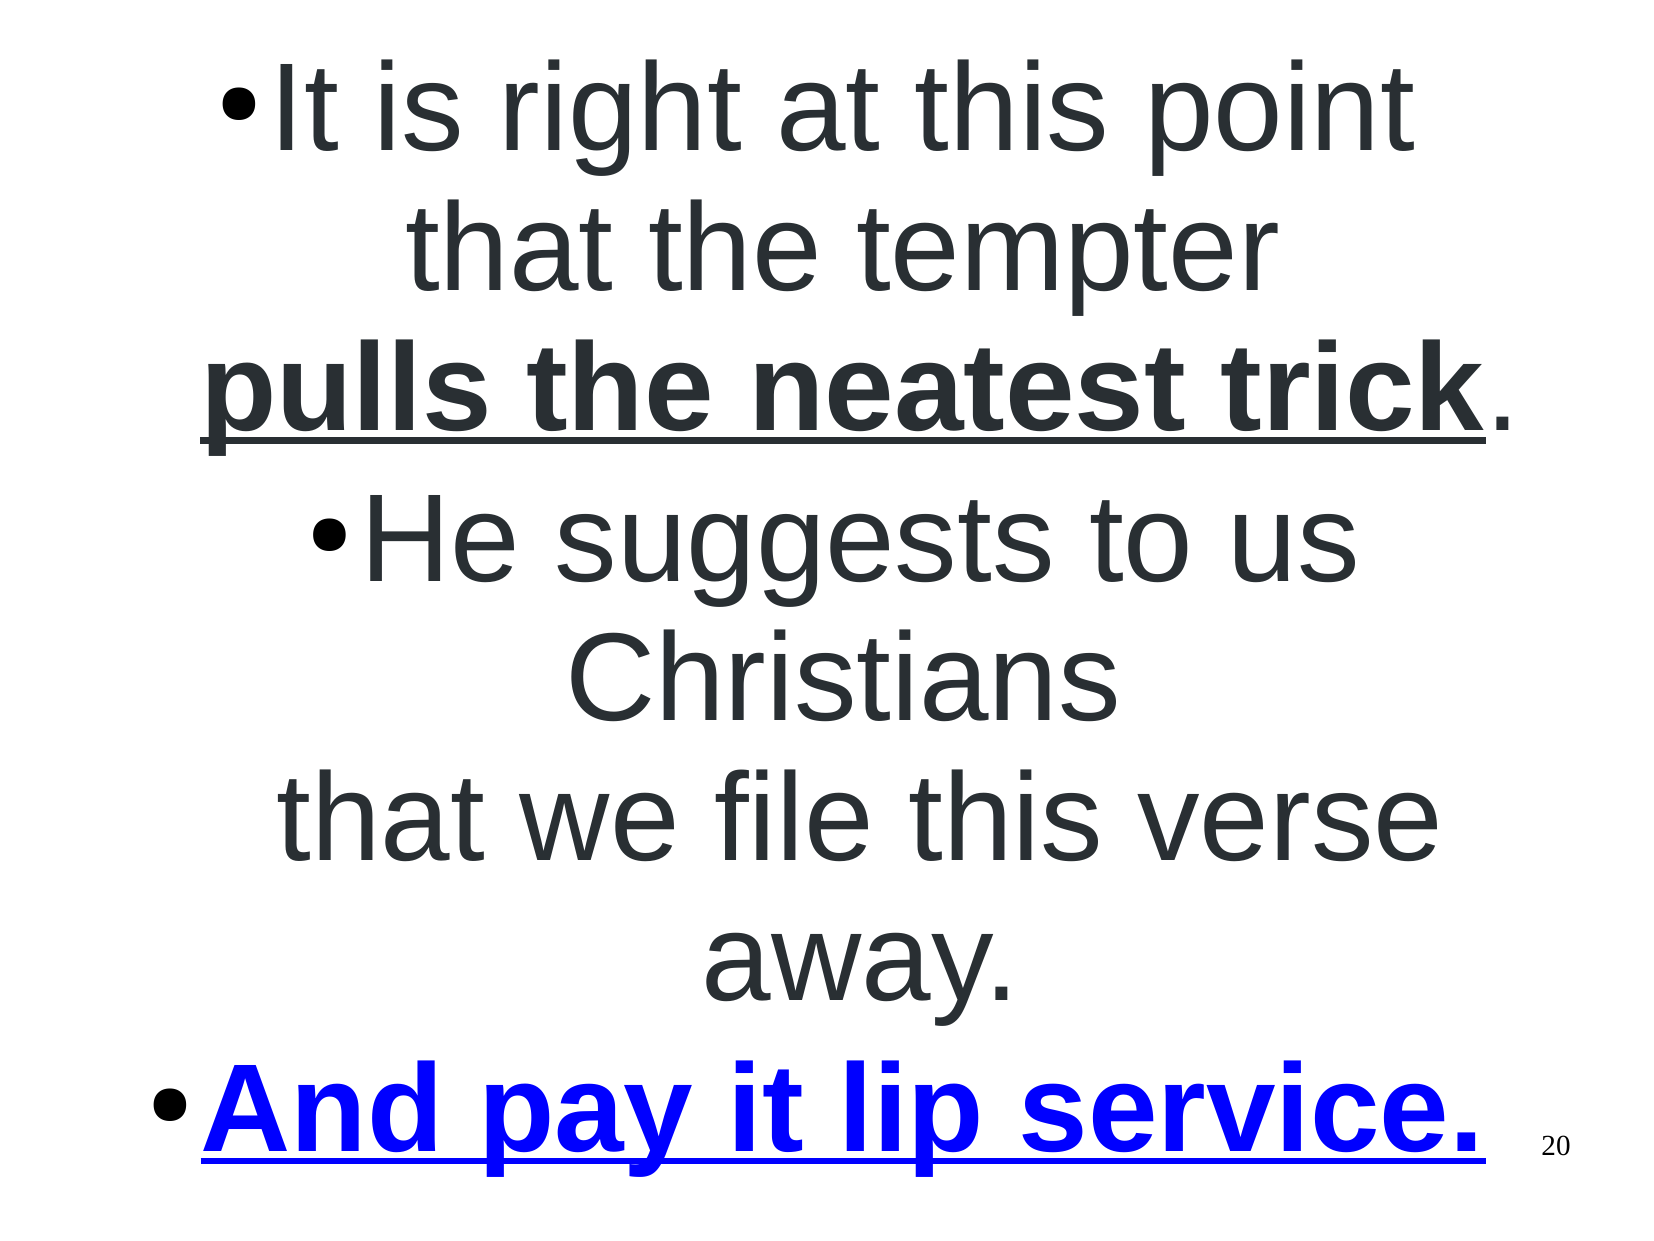

# It is right at this point that the tempter pulls the neatest trick.
He suggests to us Christians
that we file this verse away.
And pay it lip service.
20